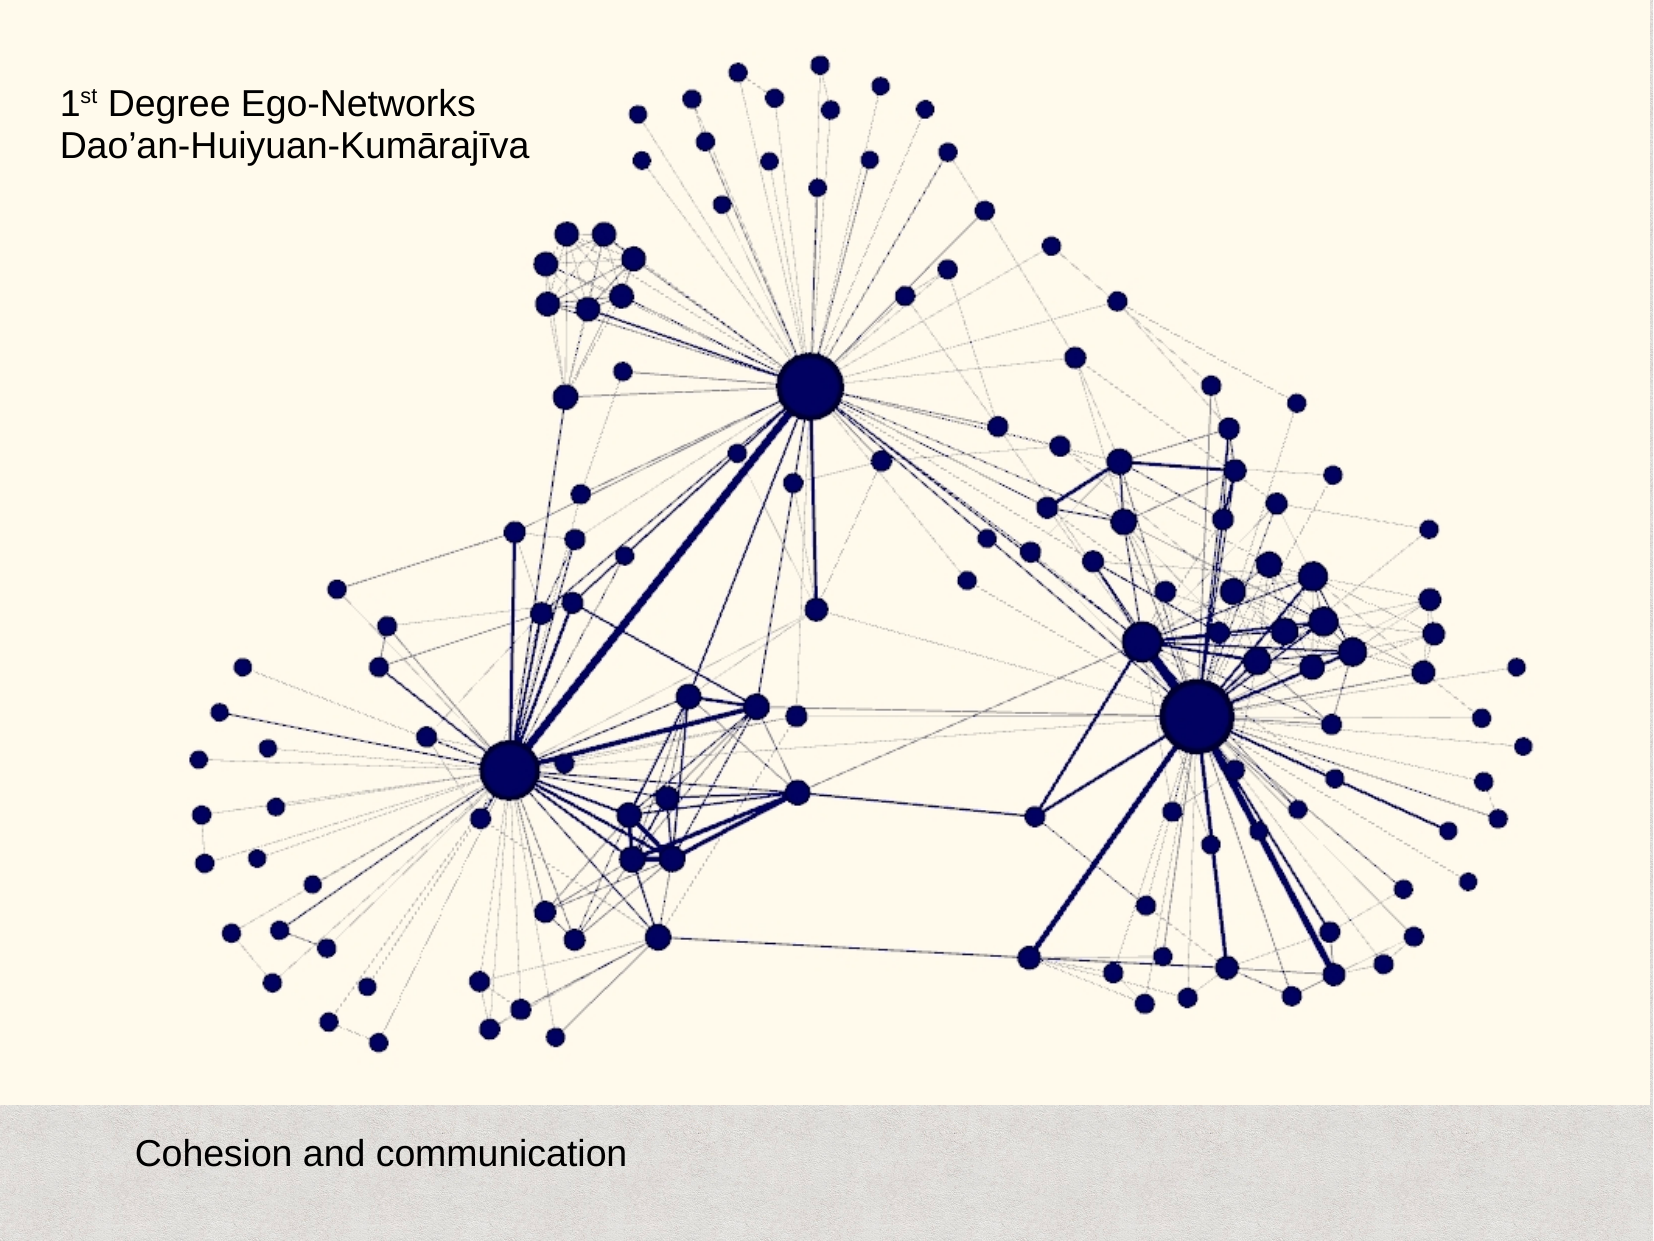

1st Degree Ego-Networks
Dao’an-Huiyuan-Kumārajīva
Cohesion and communication